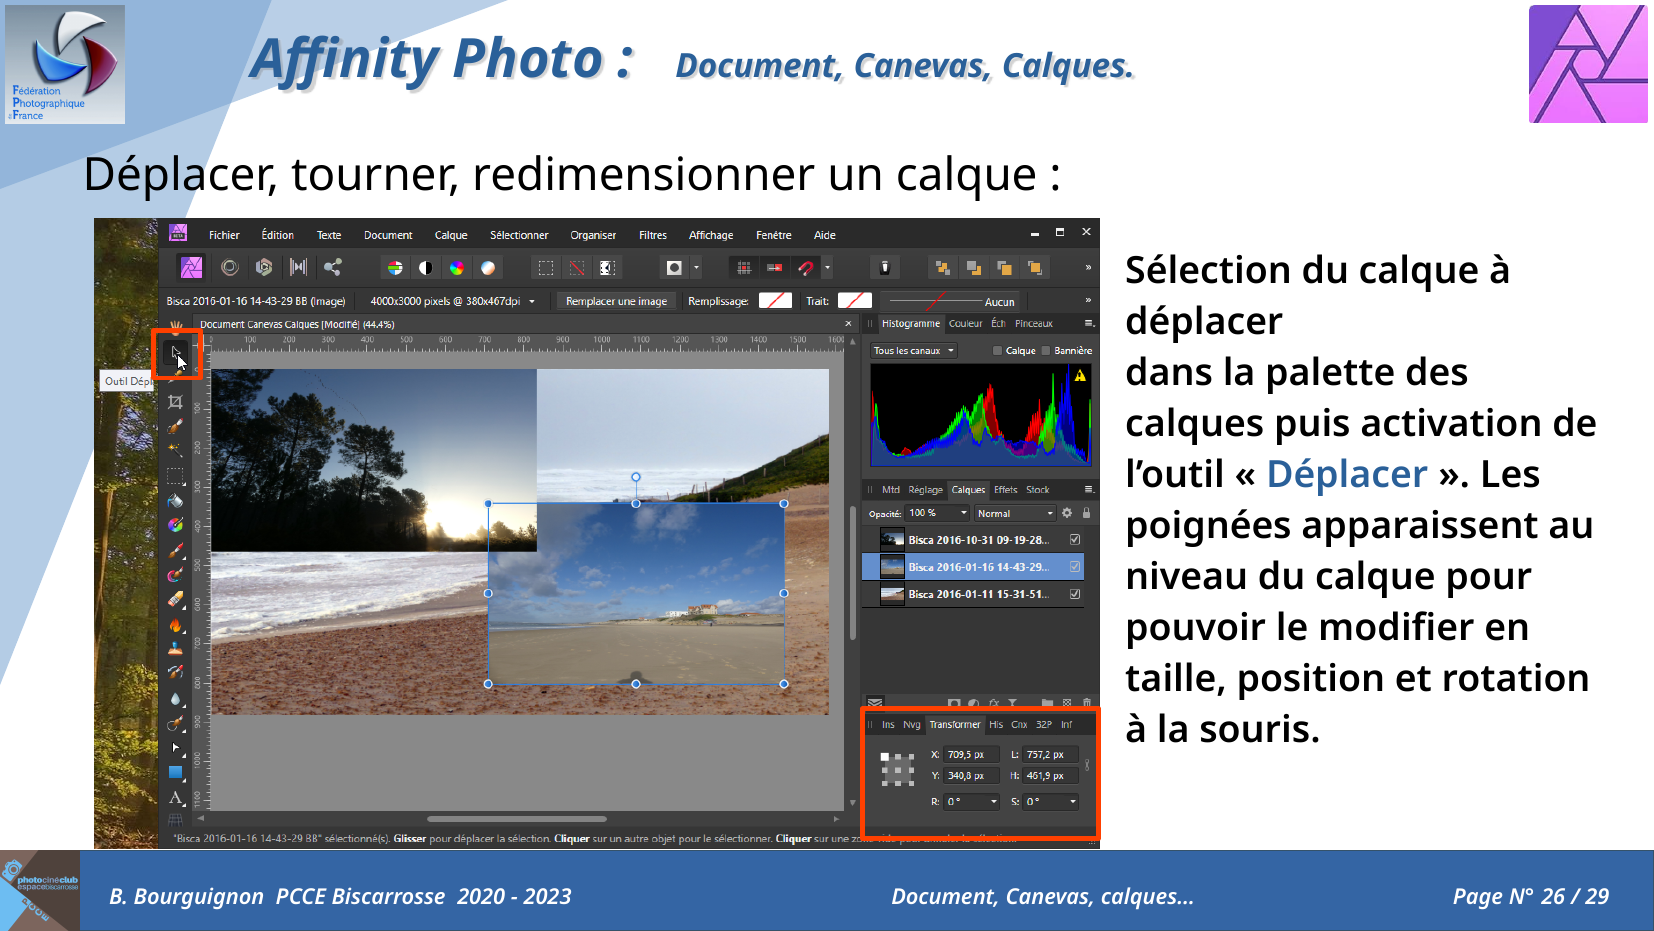

# Déplacer, tourner, redimensionner un calque :
Sélection du calque à déplacer
dans la palette des calques puis activation de l’outil « Déplacer ». Les poignées apparaissent au niveau du calque pour pouvoir le modifier en taille, position et rotation à la souris.